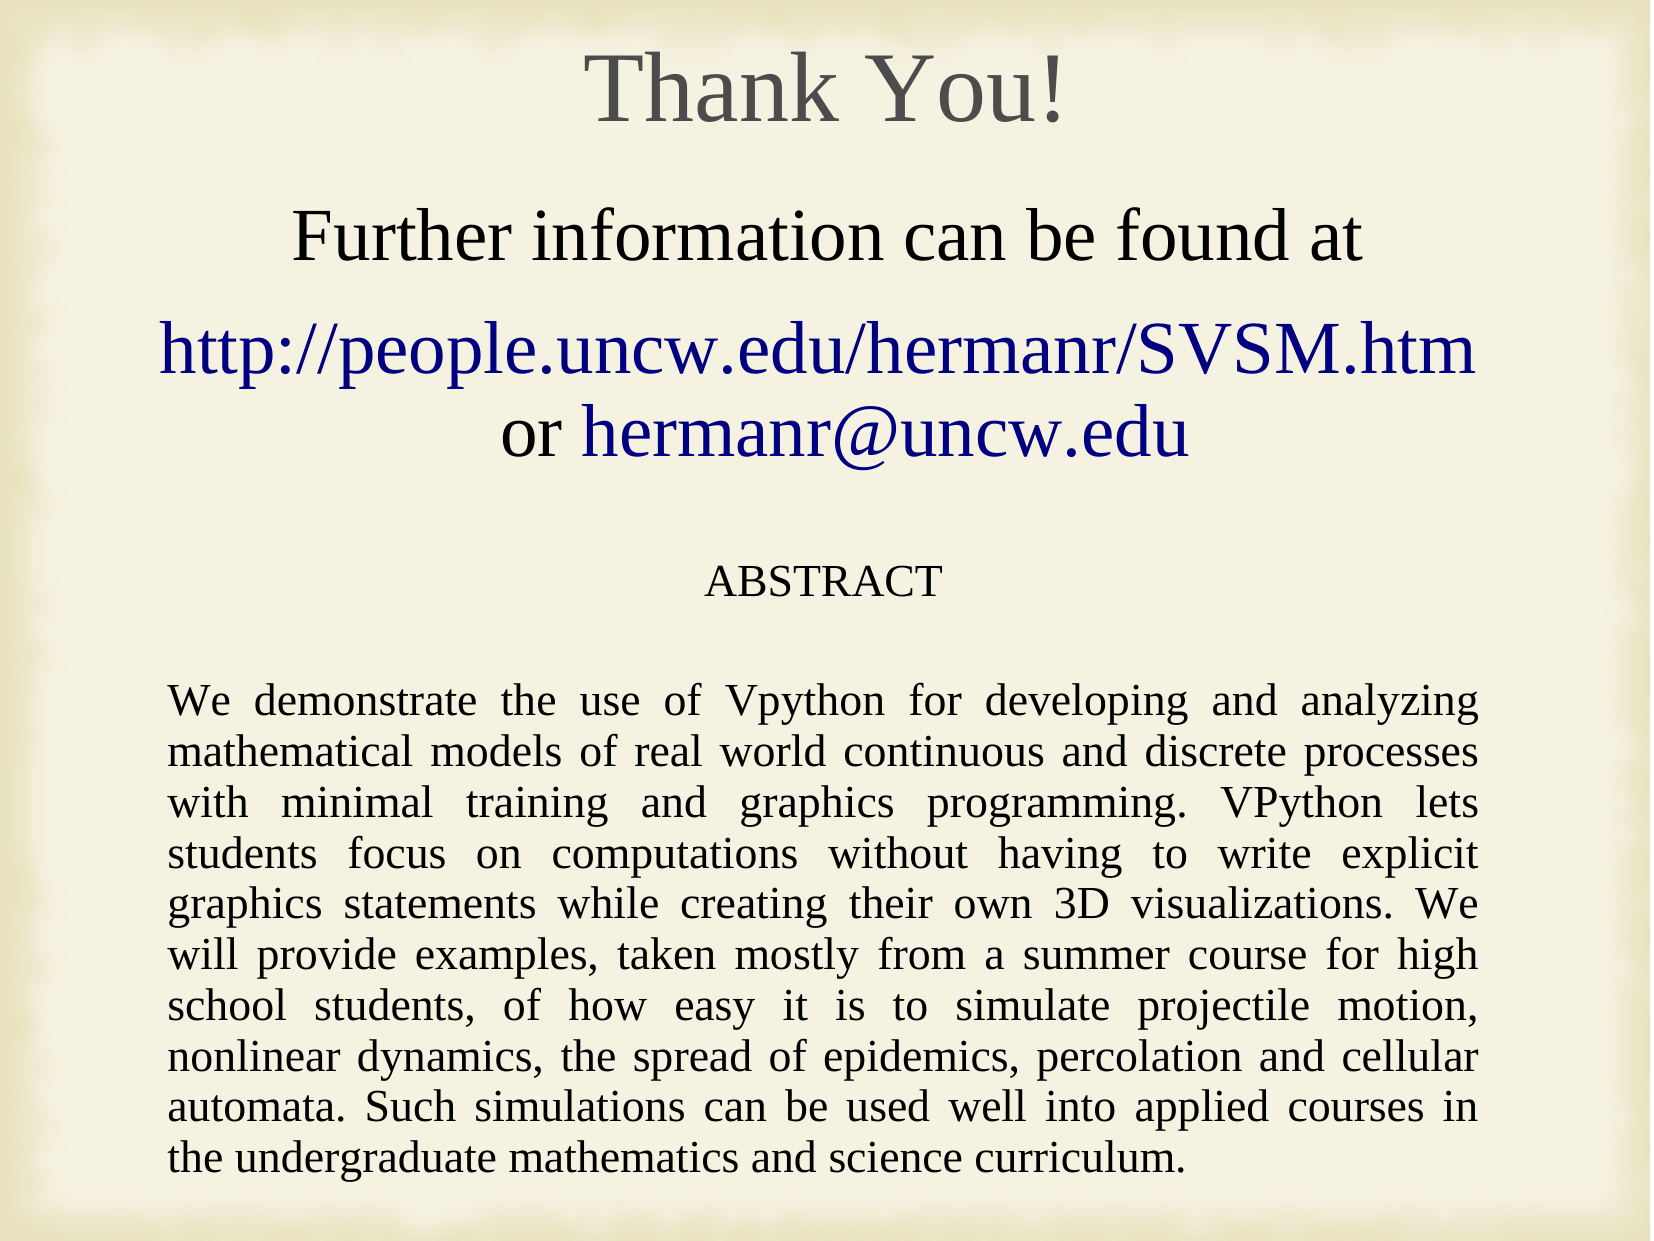

# Thank You!
Further information can be found at
http://people.uncw.edu/hermanr/SVSM.htm
or hermanr@uncw.edu
ABSTRACT
We demonstrate the use of Vpython for developing and analyzing mathematical models of real world continuous and discrete processes with minimal training and graphics programming. VPython lets students focus on computations without having to write explicit graphics statements while creating their own 3D visualizations. We will provide examples, taken mostly from a summer course for high school students, of how easy it is to simulate projectile motion, nonlinear dynamics, the spread of epidemics, percolation and cellular automata. Such simulations can be used well into applied courses in the undergraduate mathematics and science curriculum.